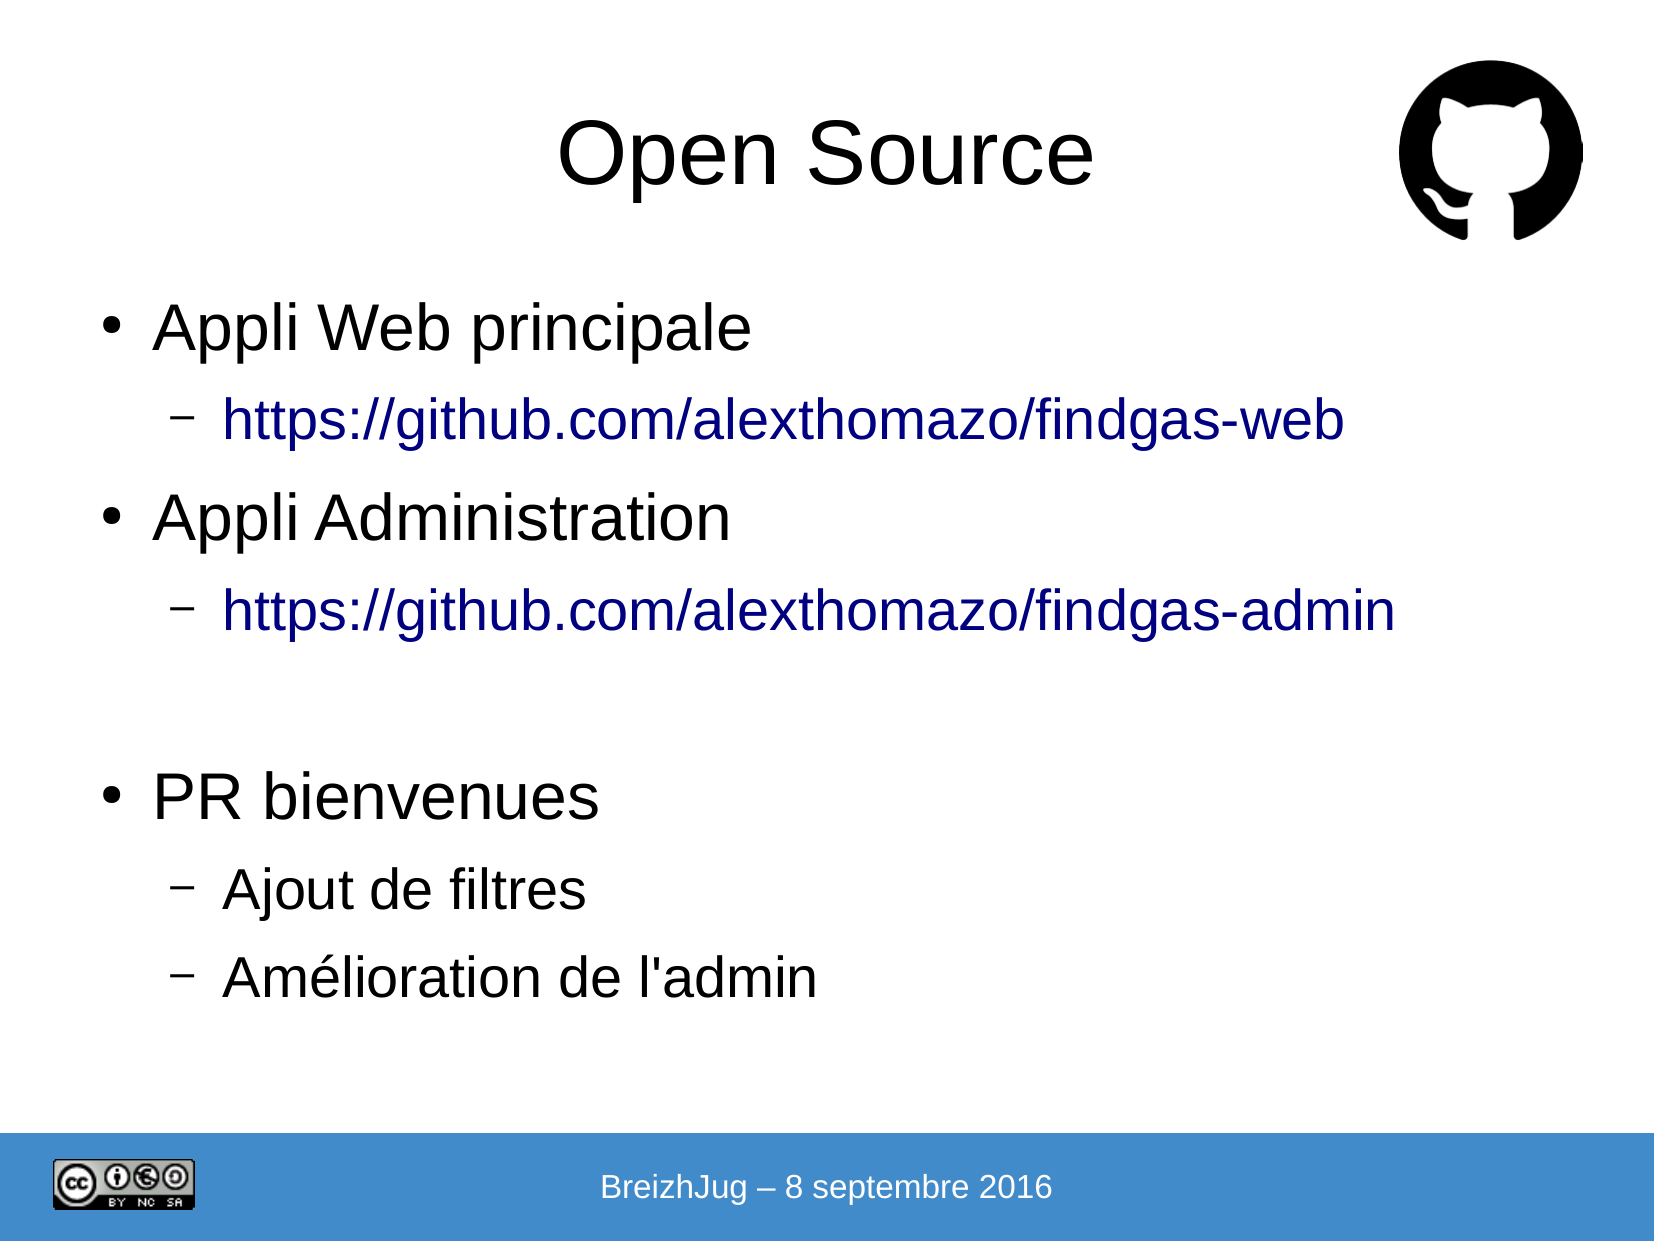

# Open Source
Appli Web principale
https://github.com/alexthomazo/findgas-web
Appli Administration
https://github.com/alexthomazo/findgas-admin
PR bienvenues
Ajout de filtres
Amélioration de l'admin